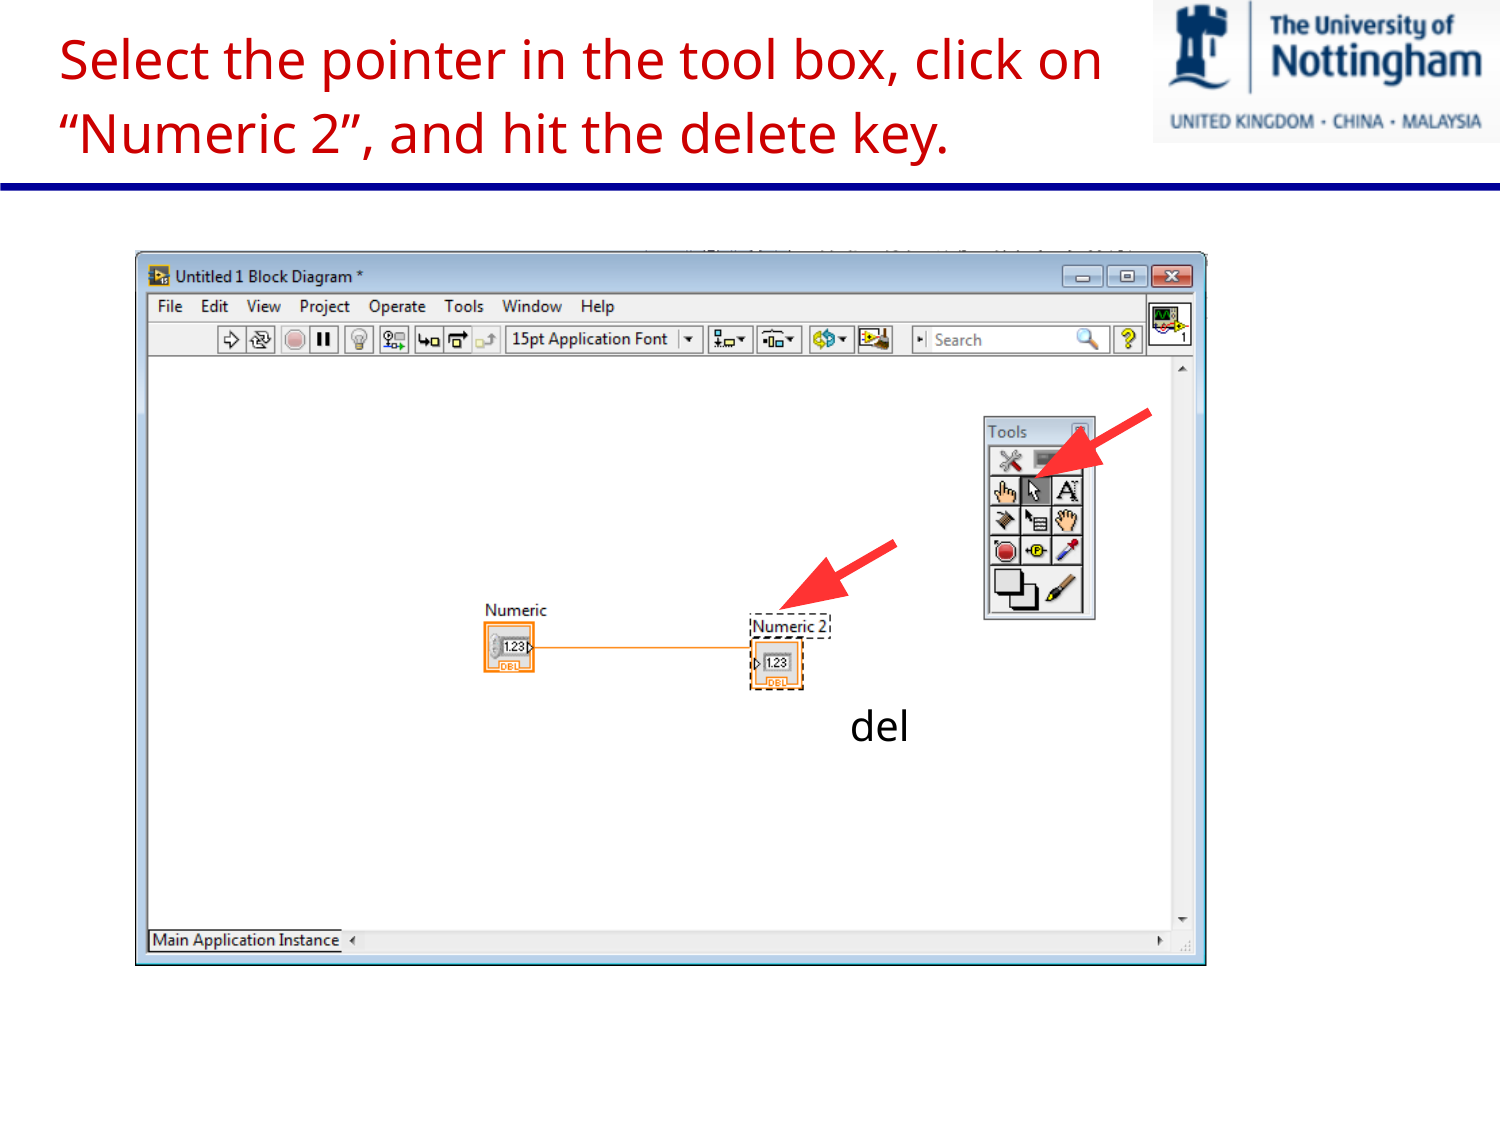

# Select the pointer in the tool box, click on “Numeric 2”, and hit the delete key.
del